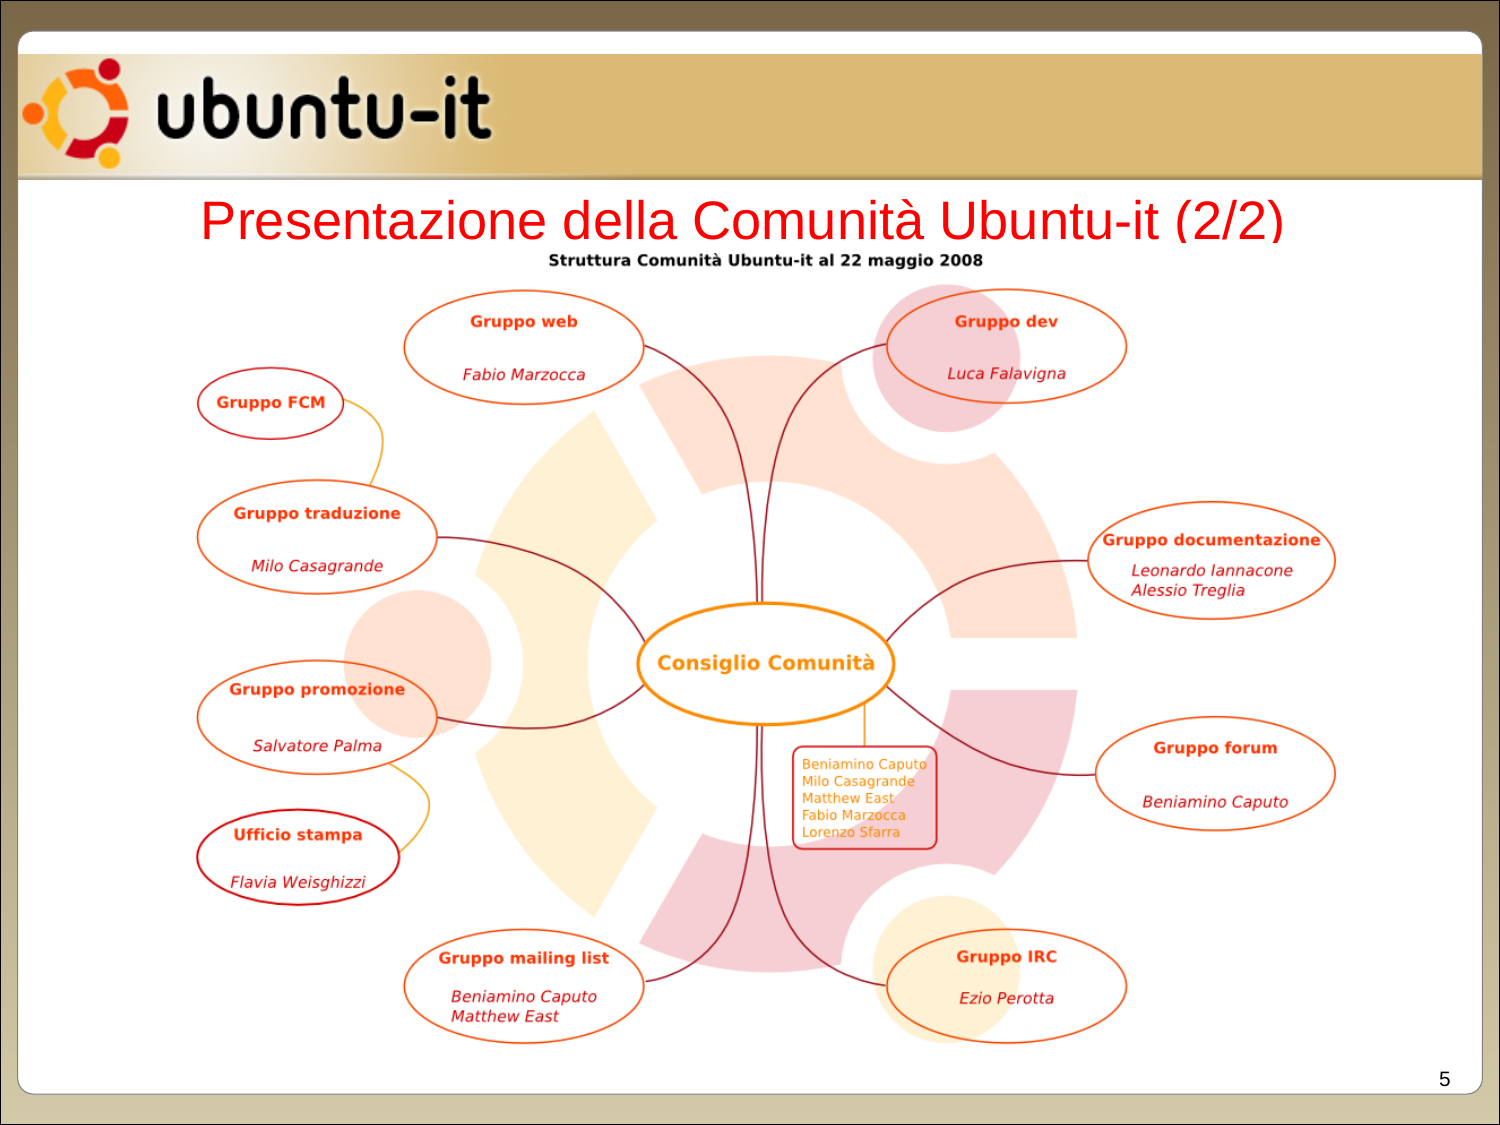

# Presentazione della Comunità Ubuntu-it (2/2)
5